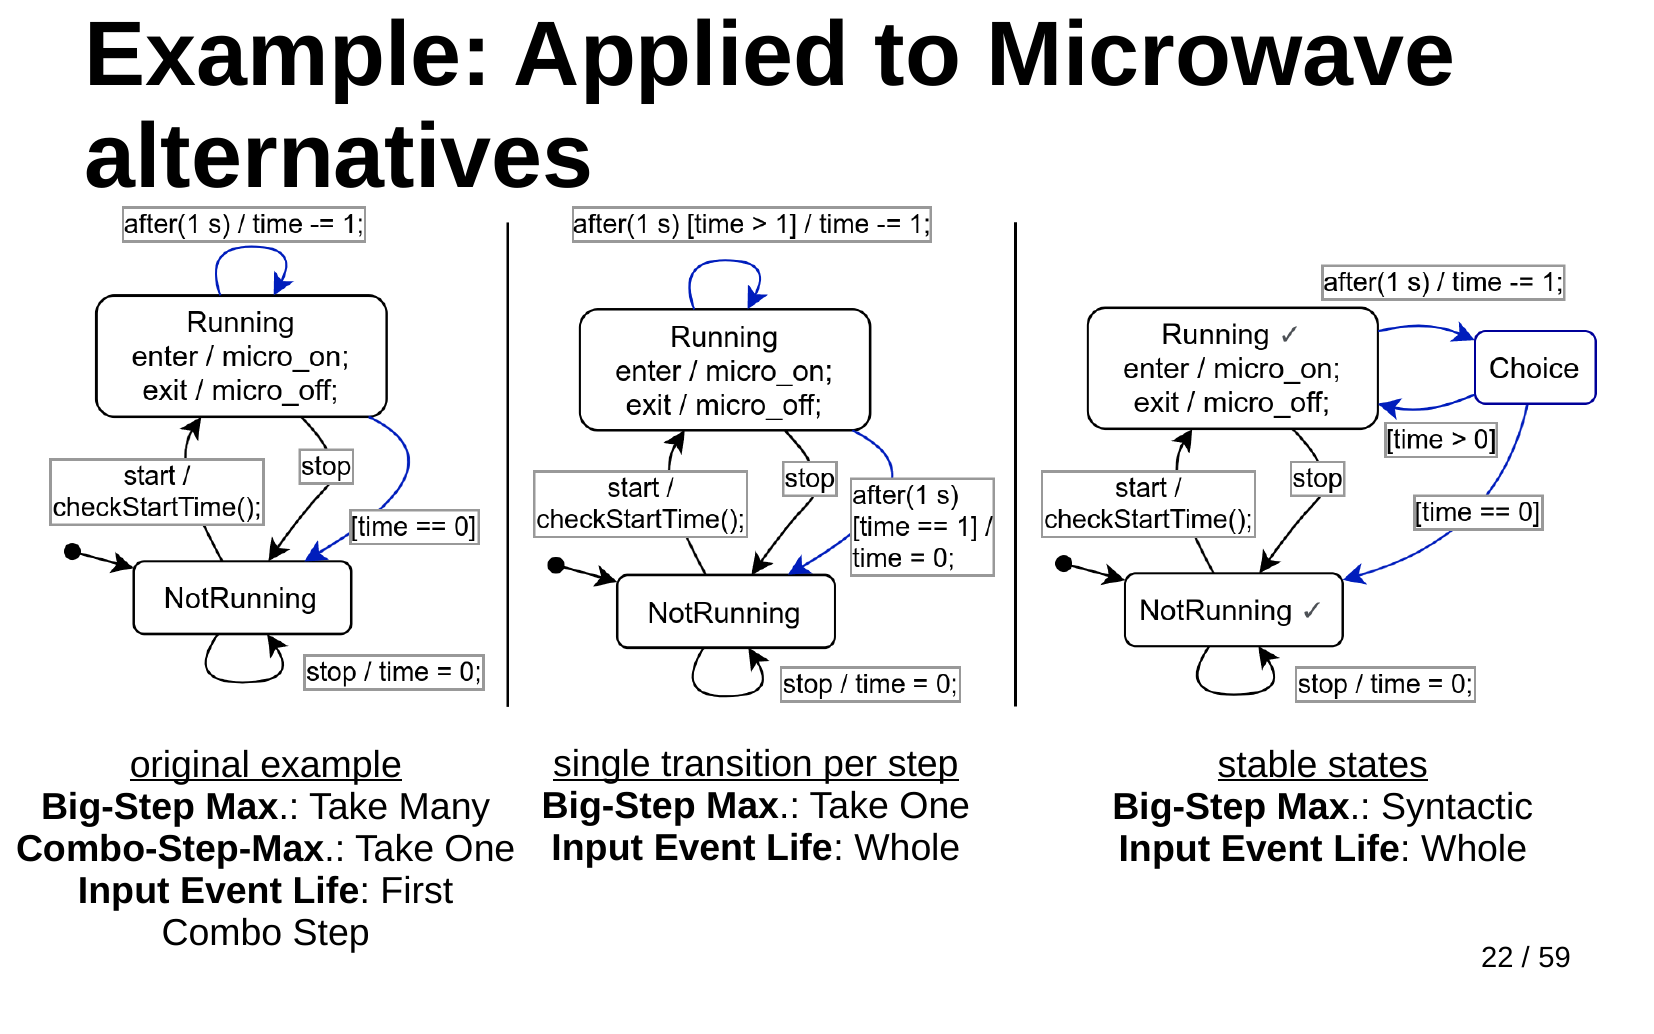

# Example: Applied to Microwave alternatives
single transition per step
Big-Step Max.: Take One
Input Event Life: Whole
original example
Big-Step Max.: Take Many
Combo-Step-Max.: Take One
Input Event Life: First Combo Step
stable states
Big-Step Max.: Syntactic
Input Event Life: Whole
22